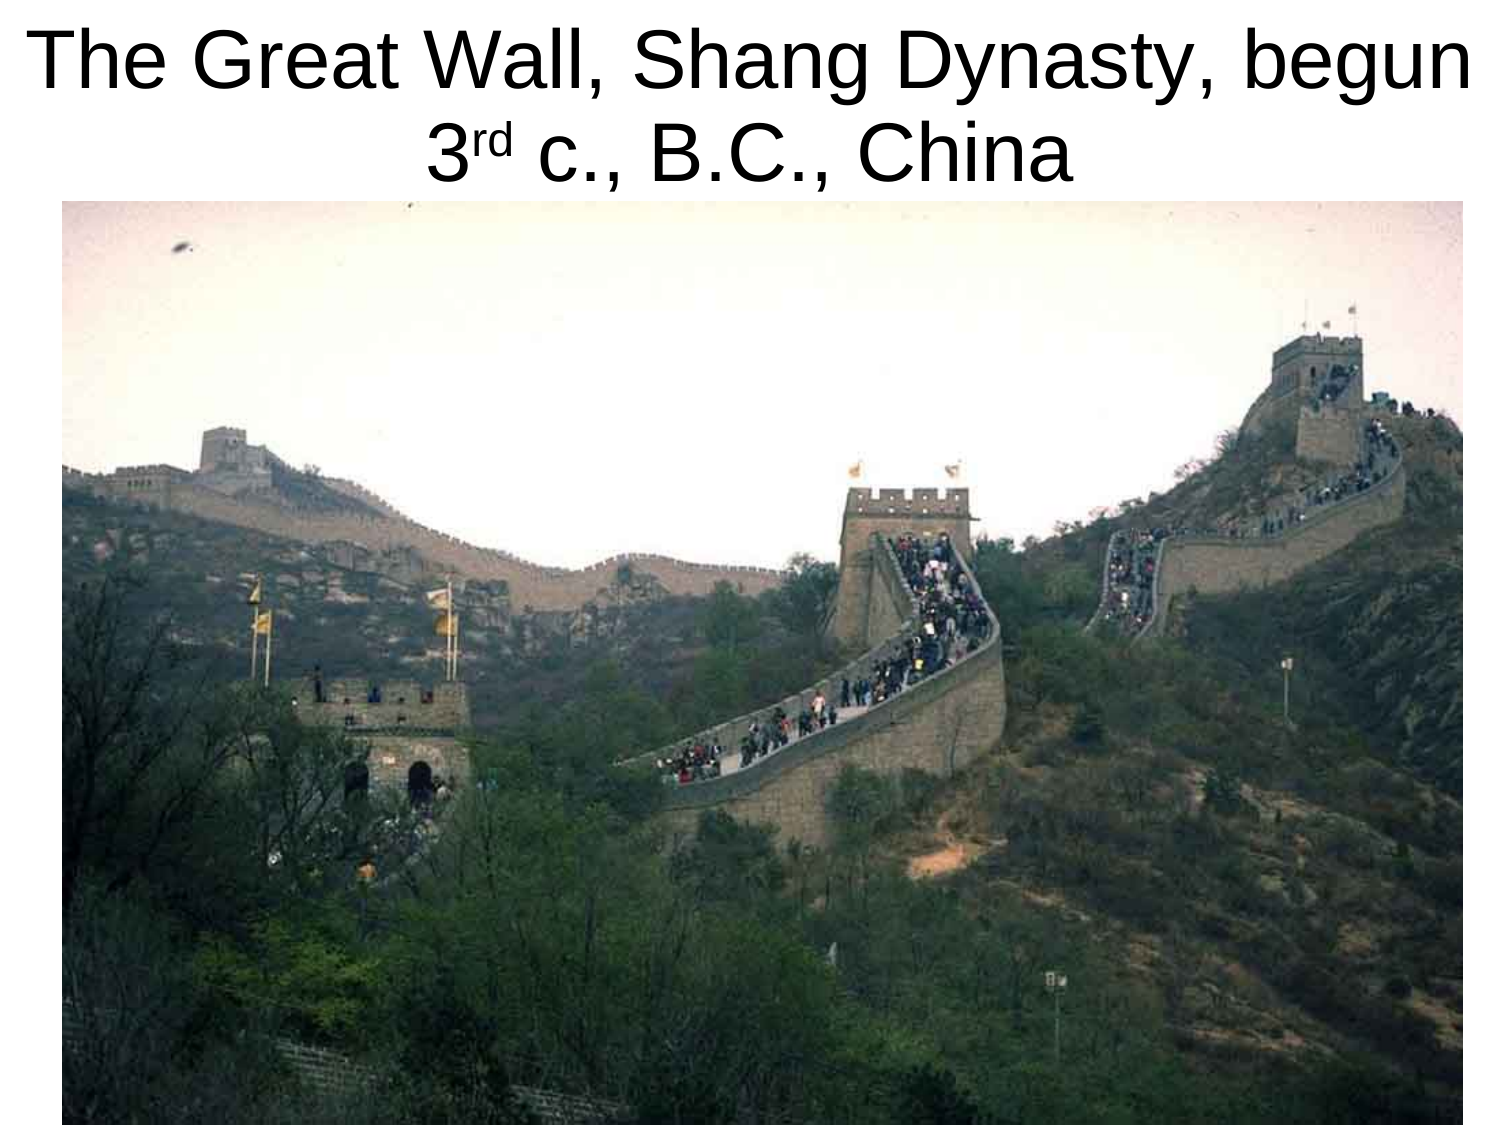

# The Great Wall, Shang Dynasty, begun 3rd c., B.C., China